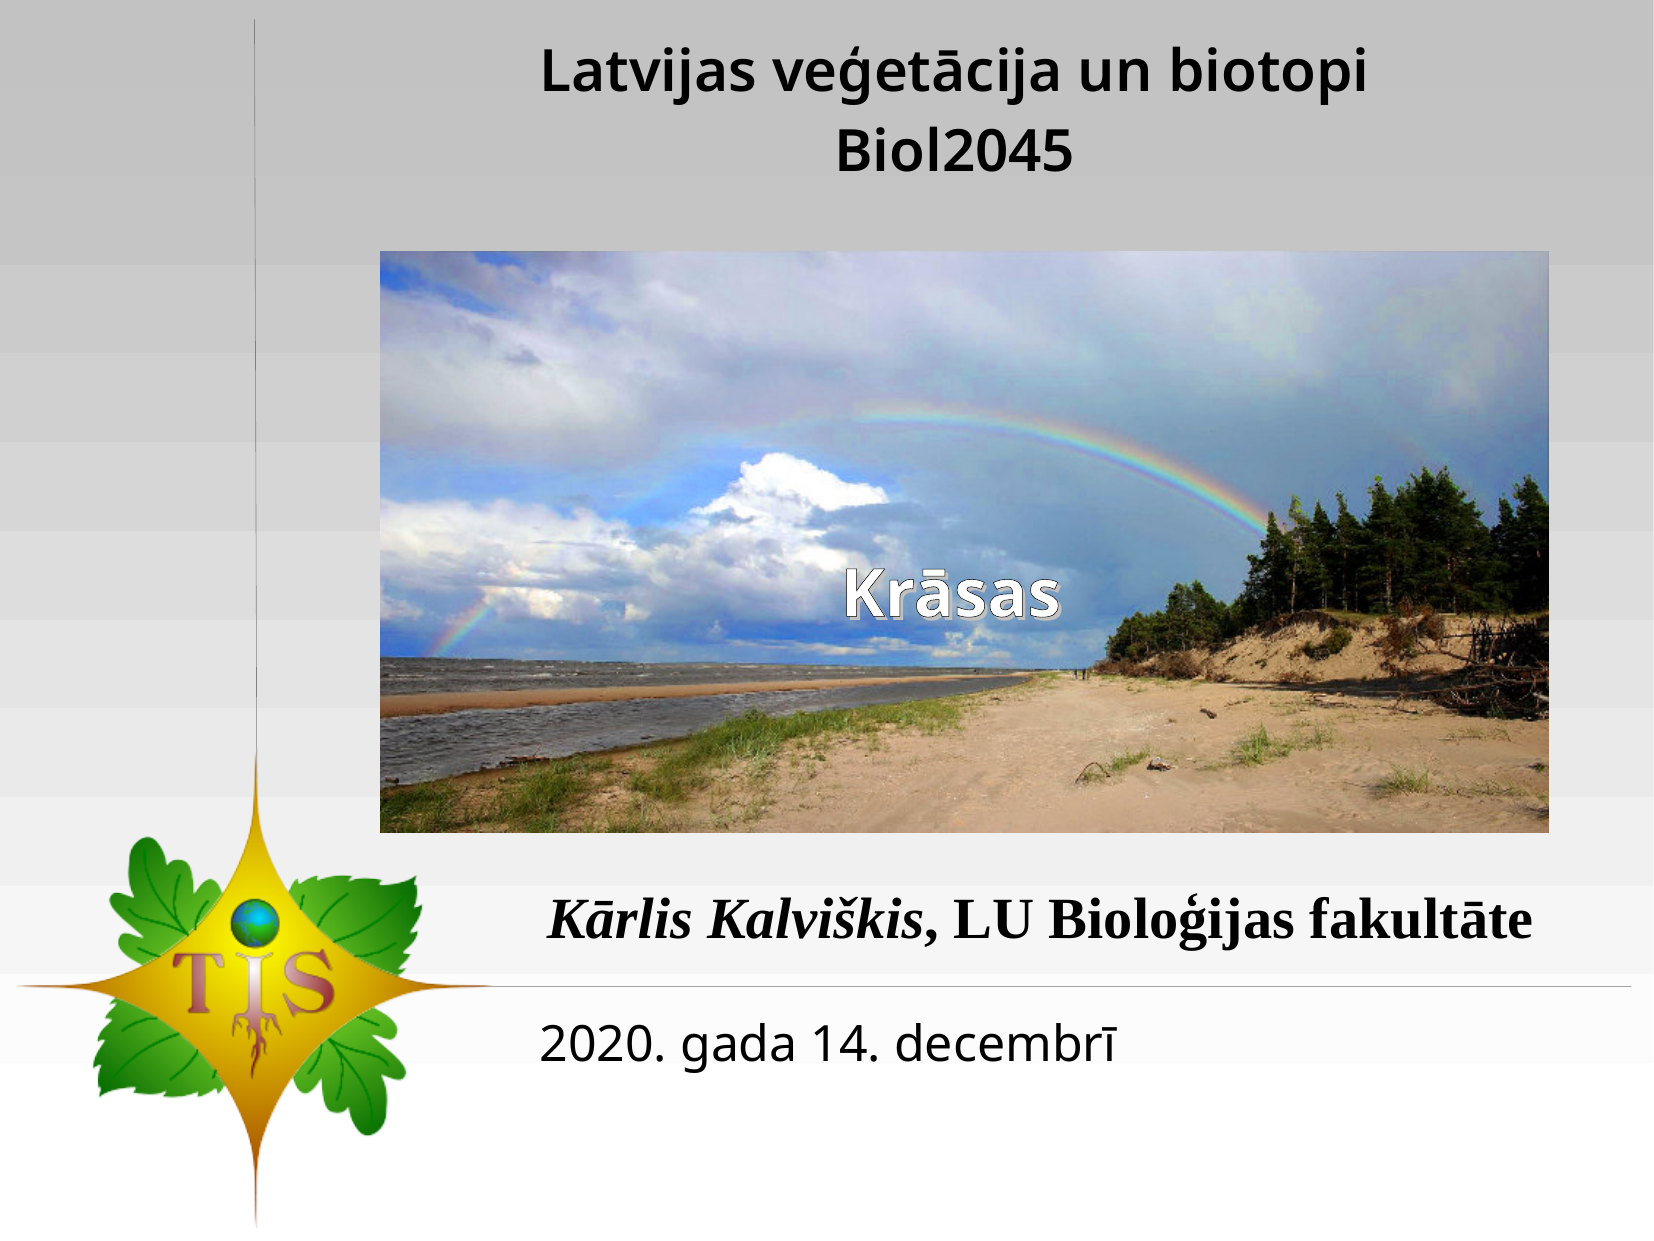

# Krāsas
Kārlis Kalviškis, LU Bioloģijas fakultāte
2020. gada 14. decembrī